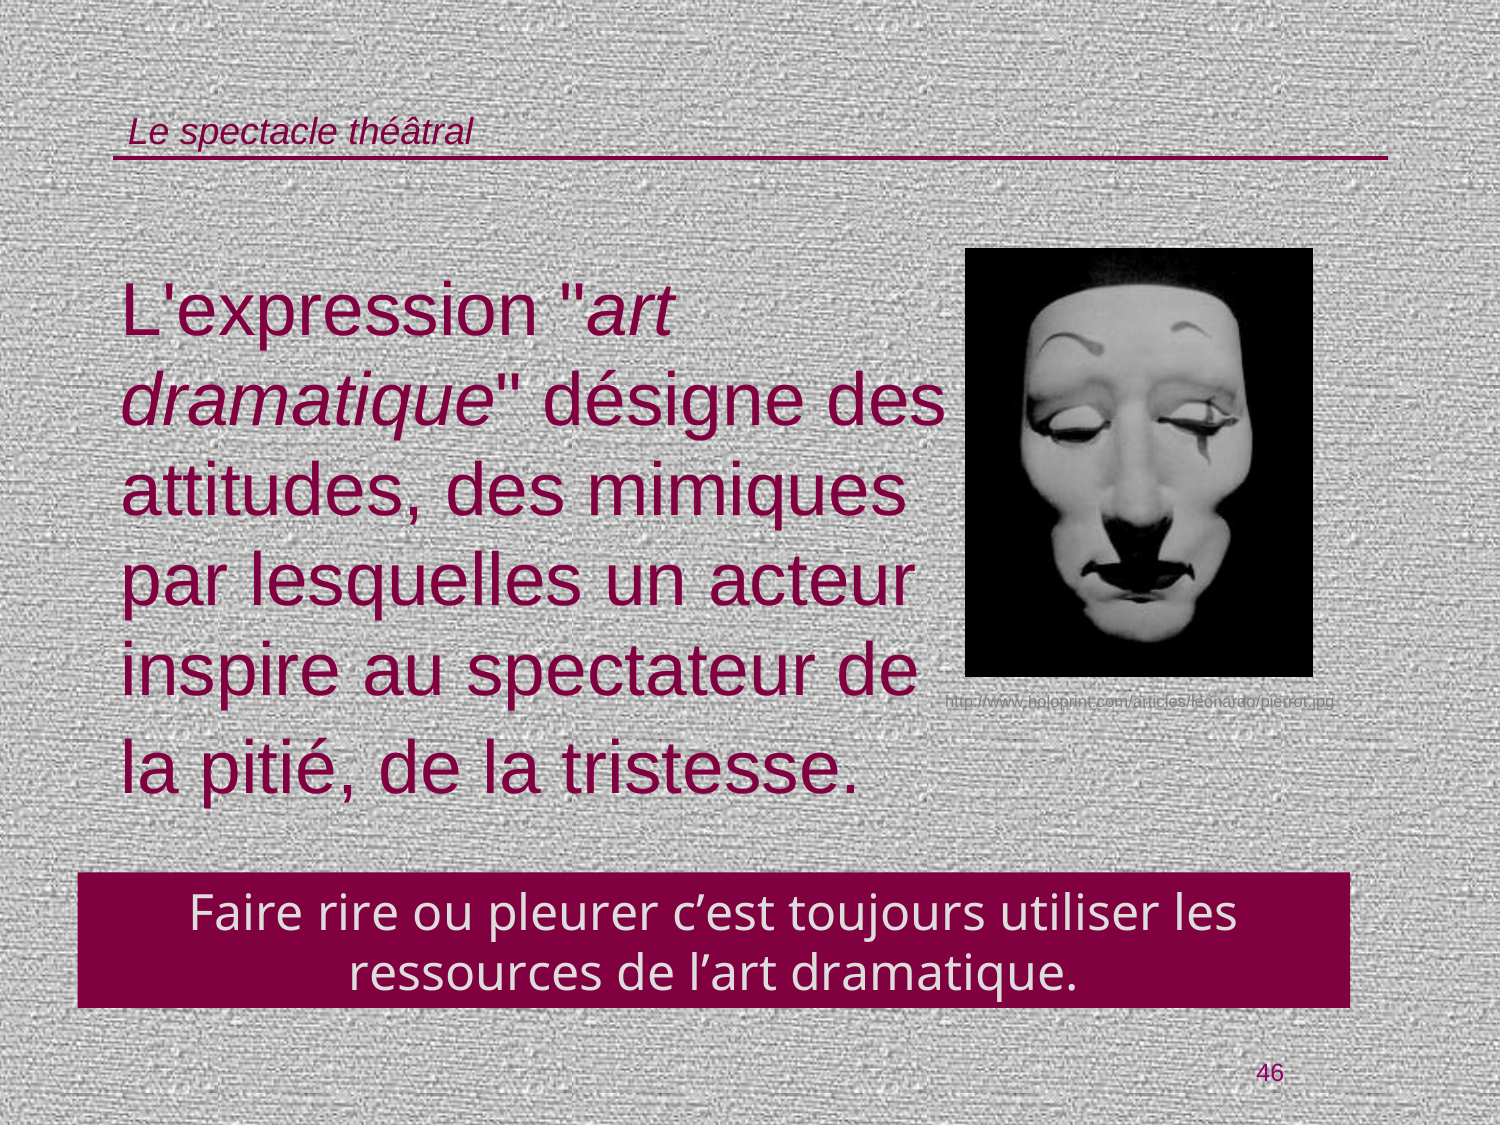

L'expression "art dramatique" désigne des attitudes, des mimiques par lesquelles un acteur inspire au spectateur de la pitié, de la tristesse.
Vrai / Faux ?
http://www.holoprint.com/articles/leonardo/pierrot.jpg
Faire rire ou pleurer c’est toujours utiliser les ressources de l’art dramatique.
46